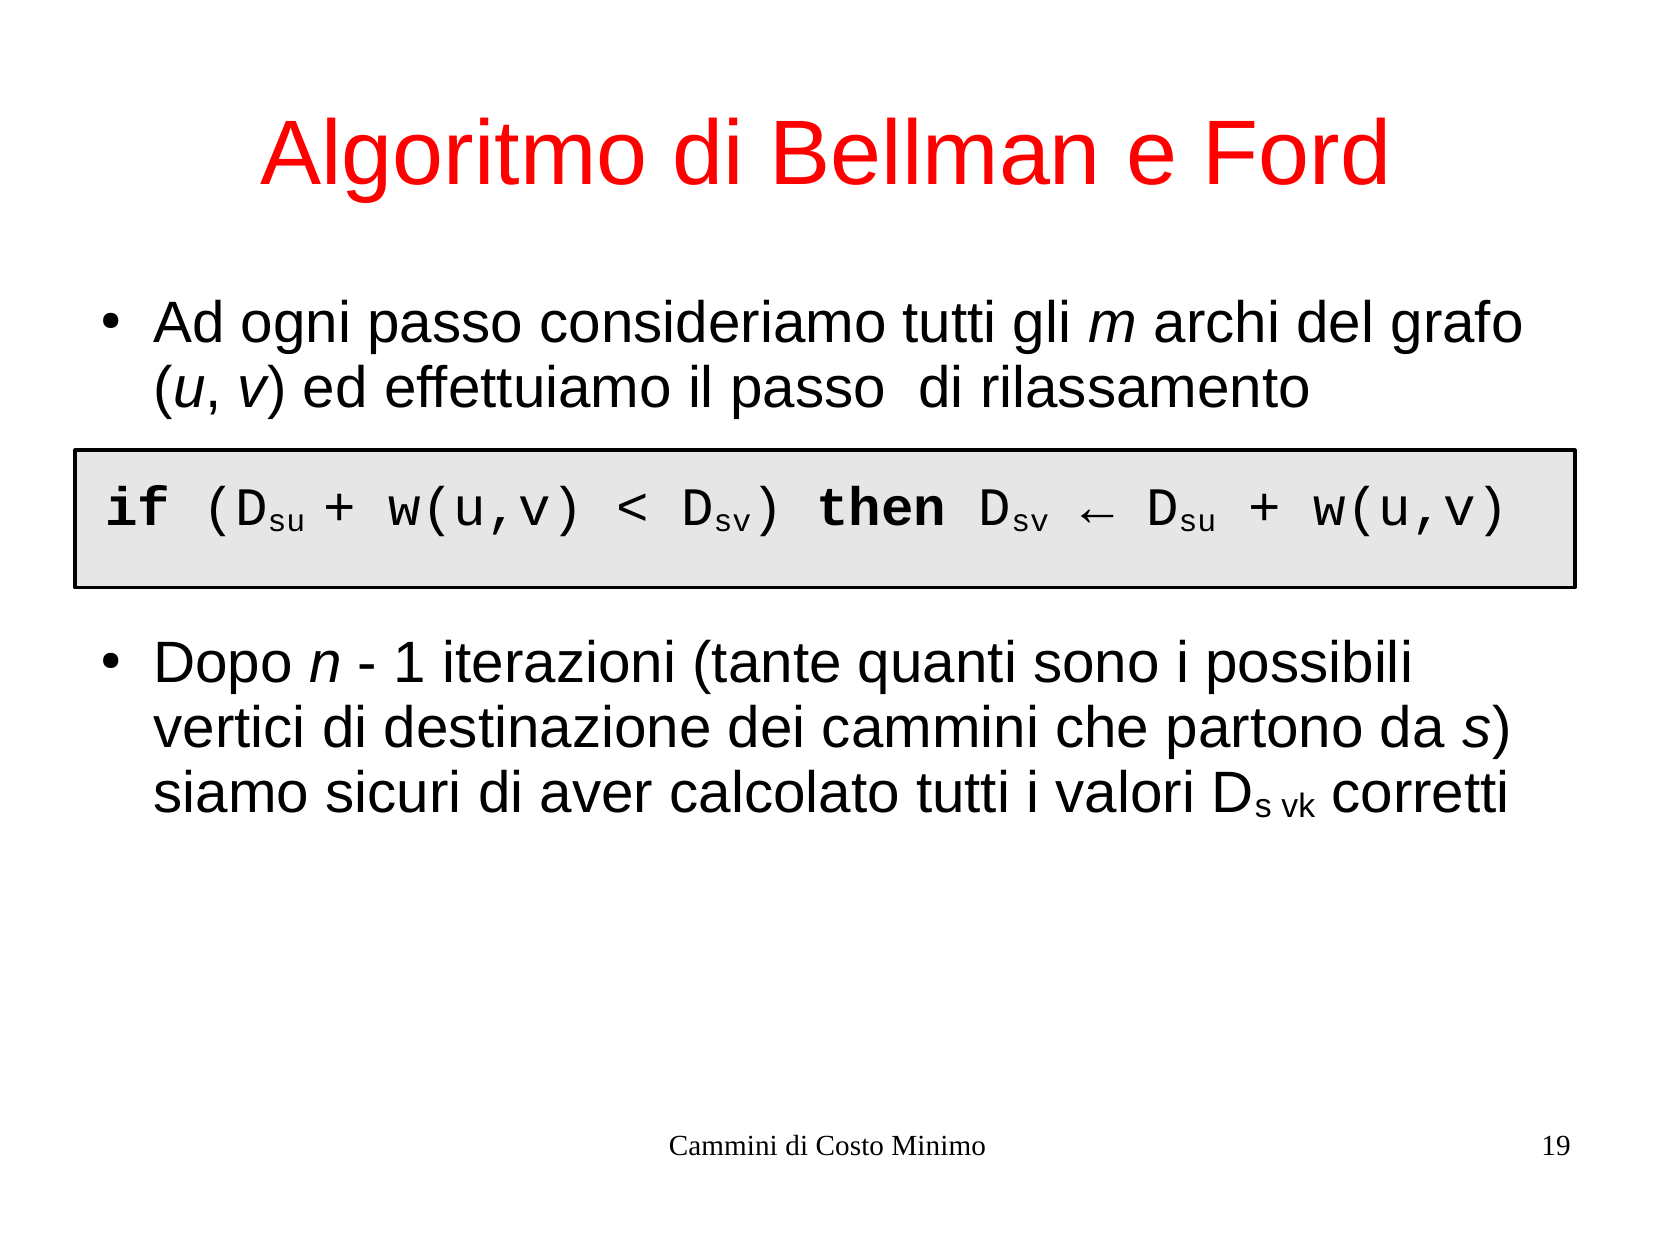

# Algoritmo di Bellman e Ford
Ad ogni passo consideriamo tutti gli m archi del grafo (u, v) ed effettuiamo il passo di rilassamento
Dopo n - 1 iterazioni (tante quanti sono i possibili vertici di destinazione dei cammini che partono da s) siamo sicuri di aver calcolato tutti i valori Ds vk corretti
if (Dsu + w(u,v) < Dsv) then Dsv ← Dsu + w(u,v)
Cammini di Costo Minimo
19